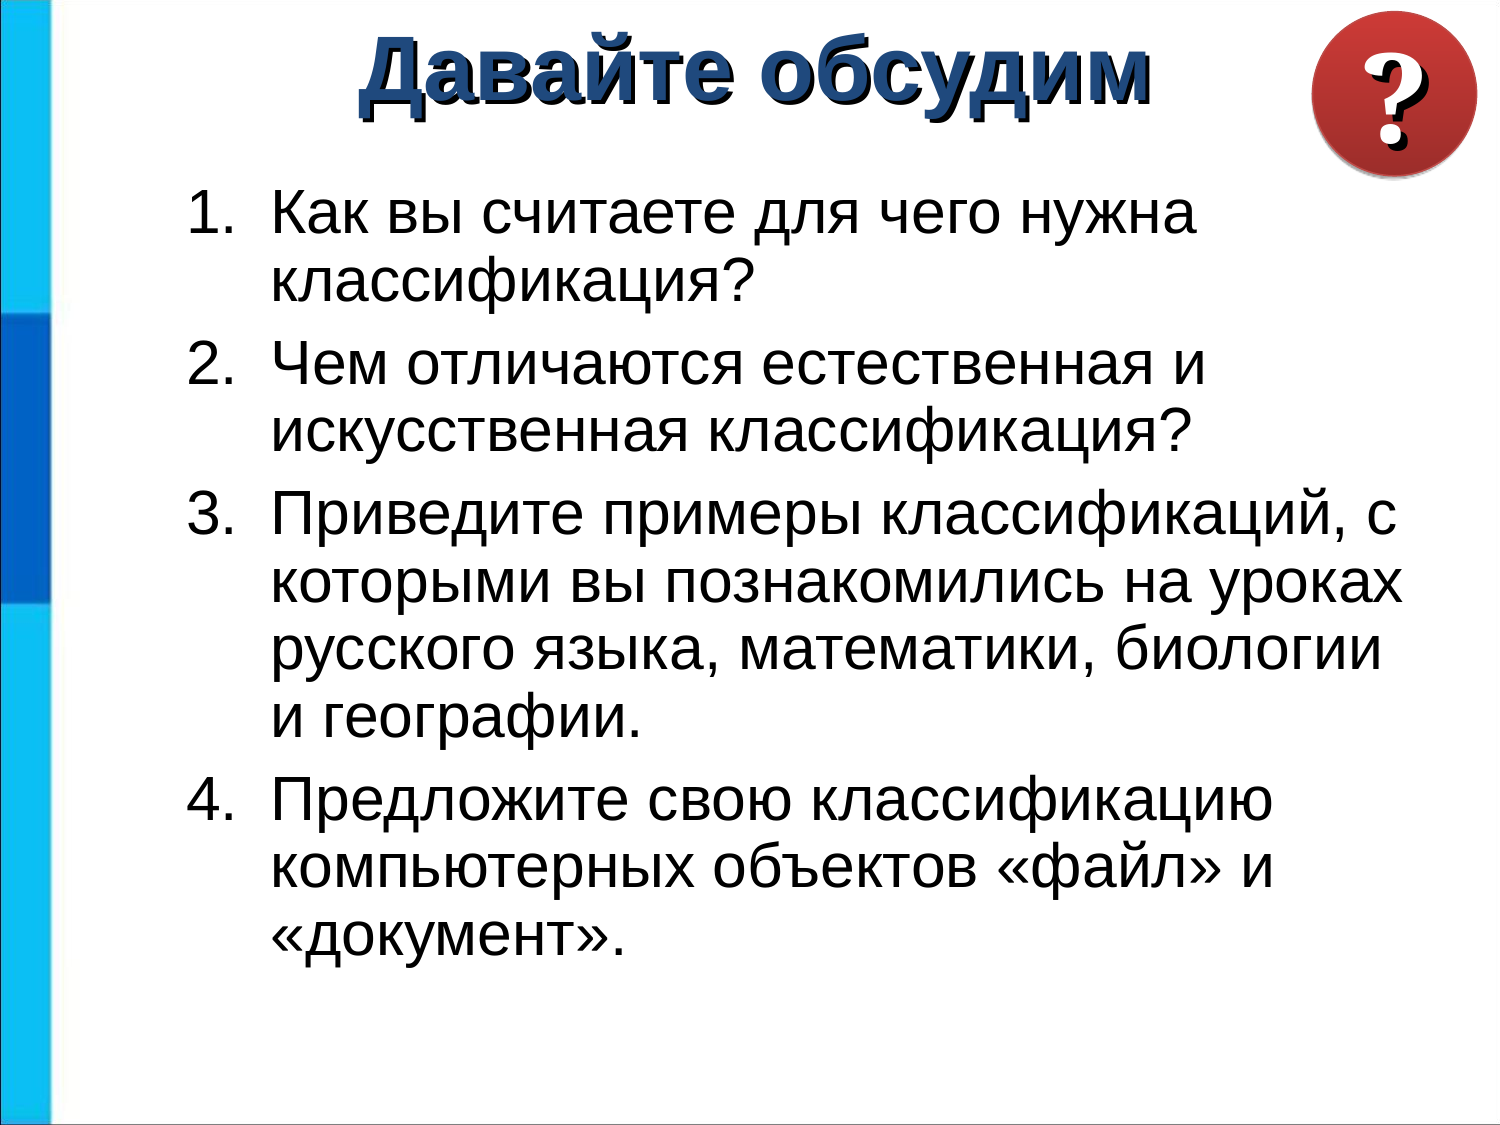

Давайте обсудим
?
# Как вы считаете для чего нужна классификация?
Чем отличаются естественная и искусственная классификация?
Приведите примеры классификаций, с которыми вы познакомились на уроках русского языка, математики, биологии и географии.
Предложите свою классификацию компьютерных объектов «файл» и «документ».